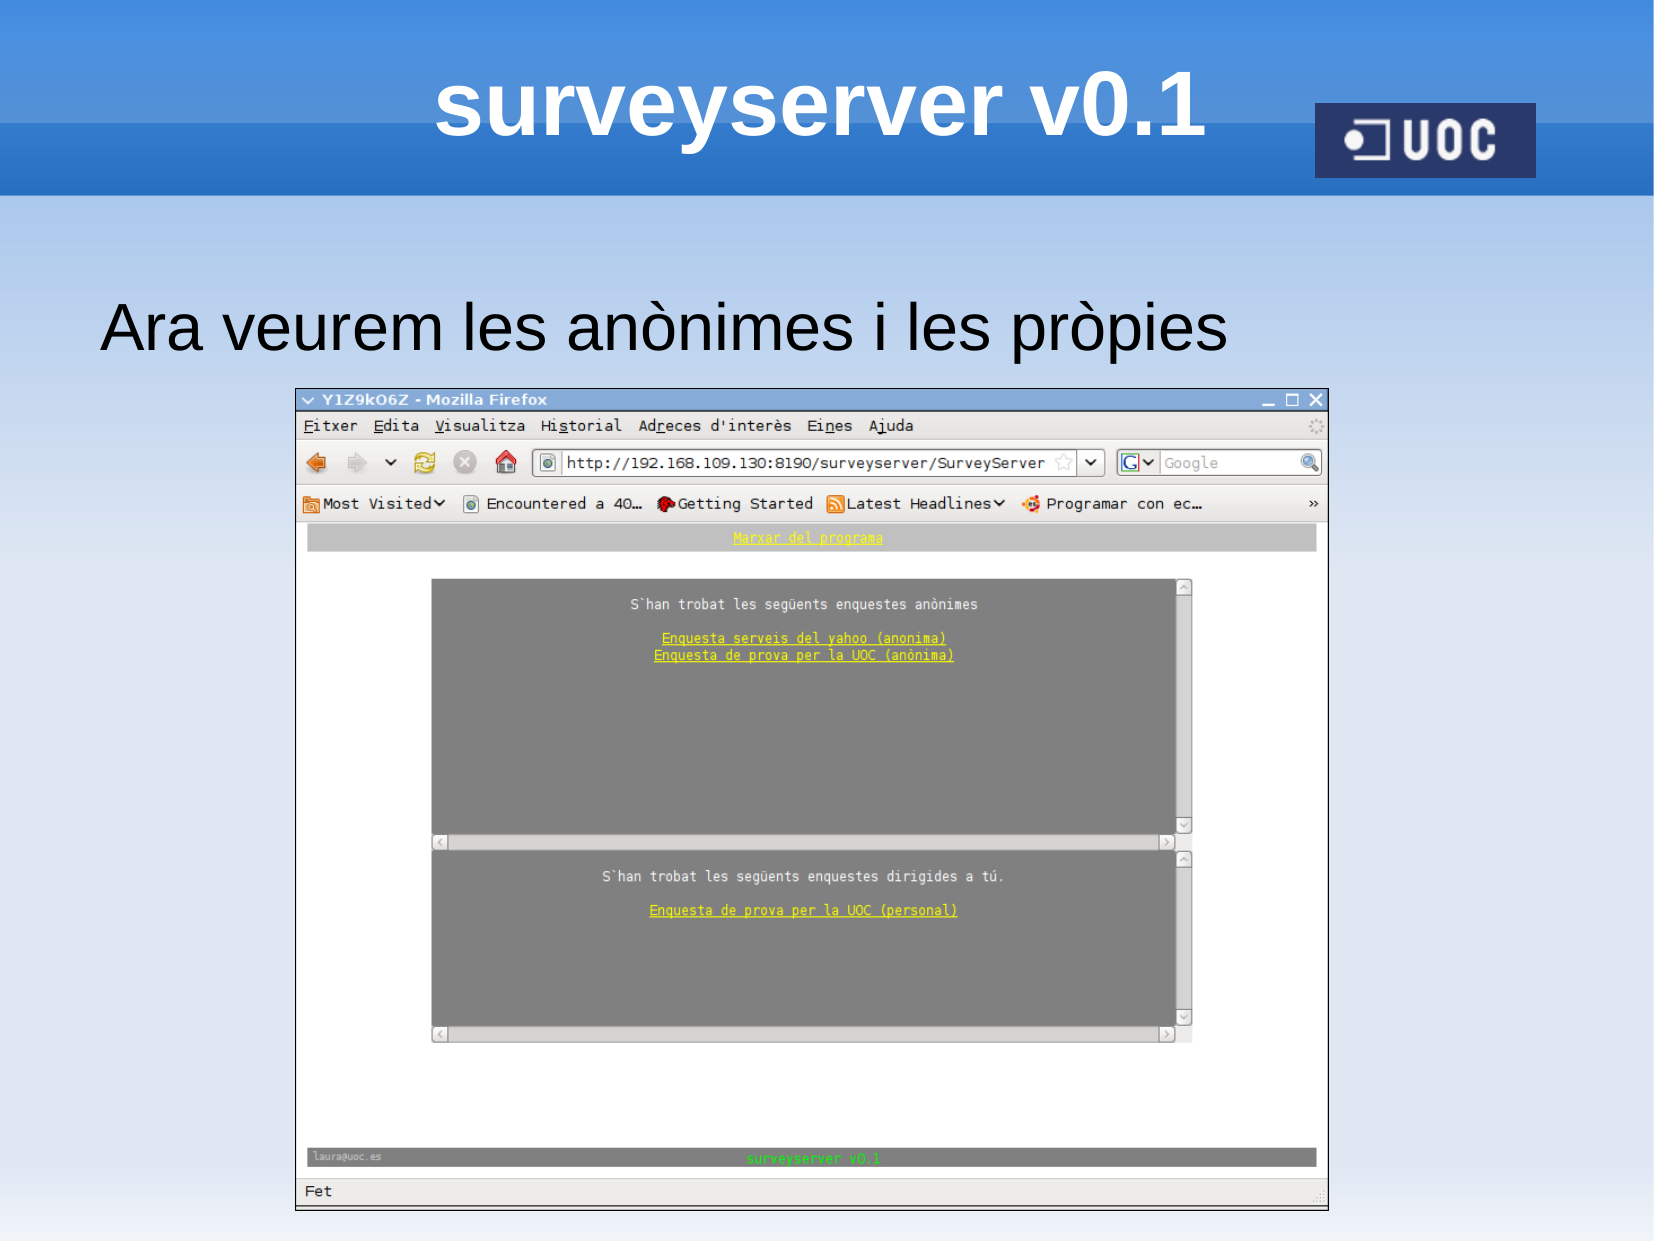

# surveyserver v0.1
Ara veurem les anònimes i les pròpies